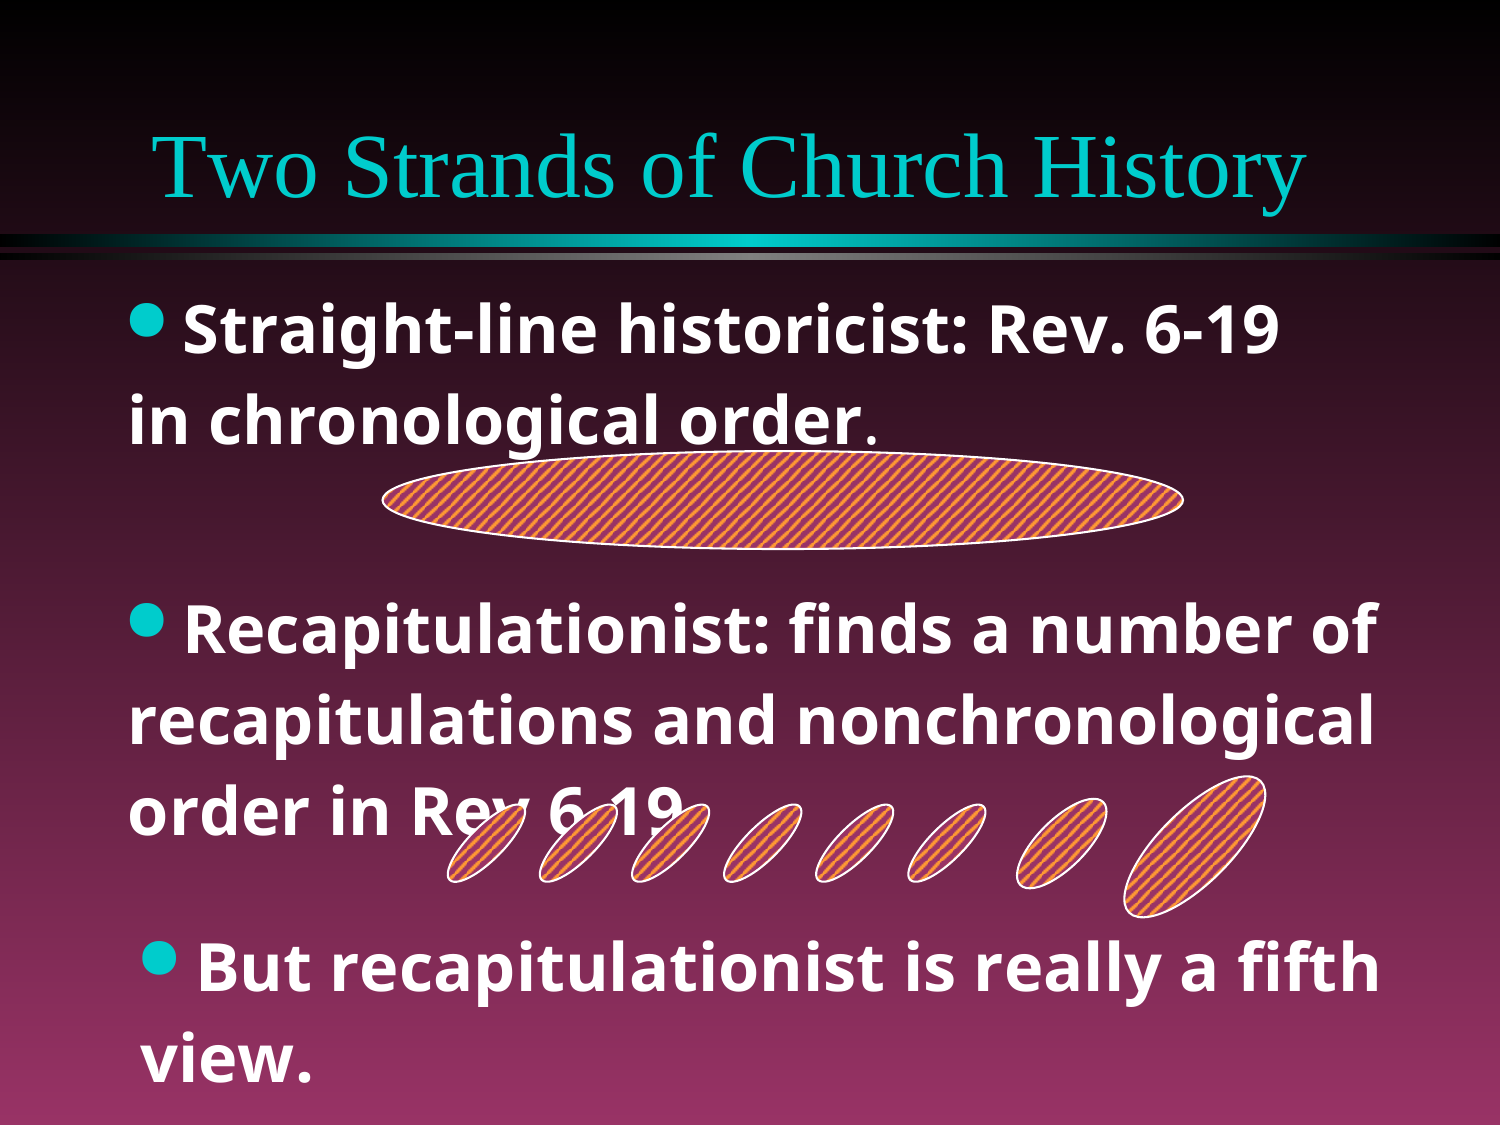

# Two Strands of Church History
 Straight-line historicist: Rev. 6-19 in chronological order.
 Recapitulationist: finds a number of recapitulations and nonchronological order in Rev 6-19.
 But recapitulationist is really a fifth view.